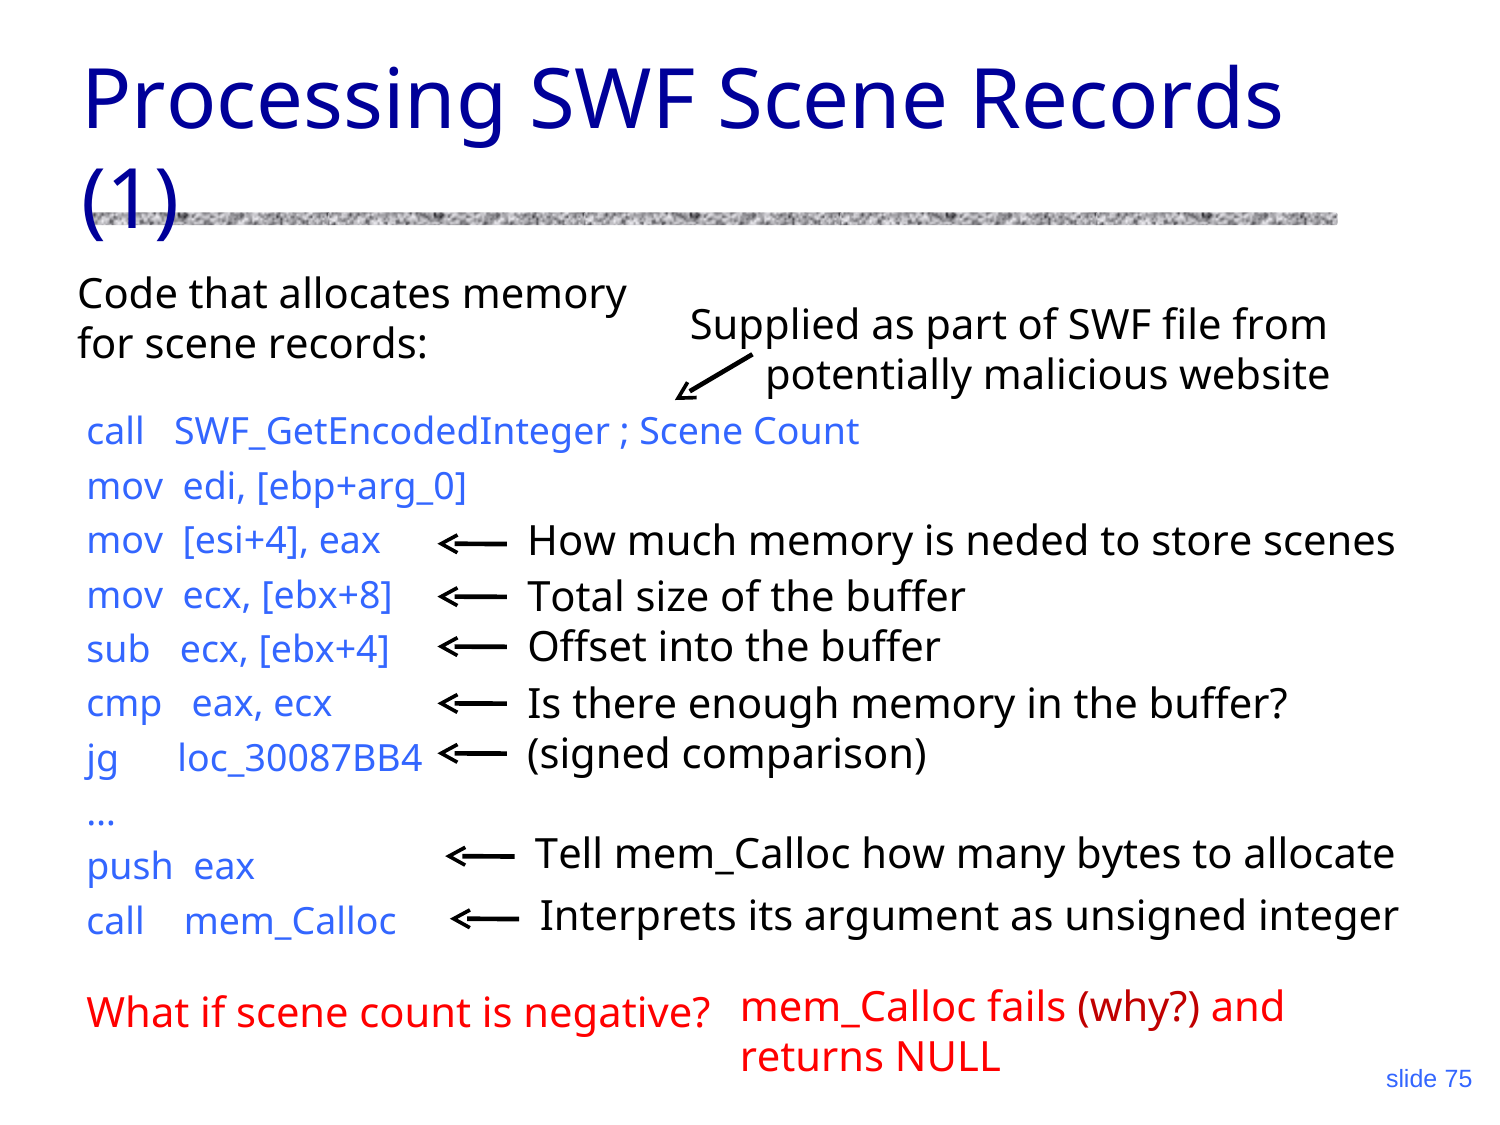

# Processing SWF Scene Records (1)
Code that allocates memory
for scene records:
Supplied as part of SWF file from
 potentially malicious website
call SWF_GetEncodedInteger ; Scene Count
mov edi, [ebp+arg_0]
mov [esi+4], eax
mov ecx, [ebx+8]
sub ecx, [ebx+4]
cmp eax, ecx
jg loc_30087BB4
…
push eax
call mem_Calloc
How much memory is neded to store scenes
Total size of the buffer
Offset into the buffer
Is there enough memory in the buffer?
(signed comparison)
Tell mem_Calloc how many bytes to allocate
Interprets its argument as unsigned integer
mem_Calloc fails (why?) and
returns NULL
What if scene count is negative?
slide